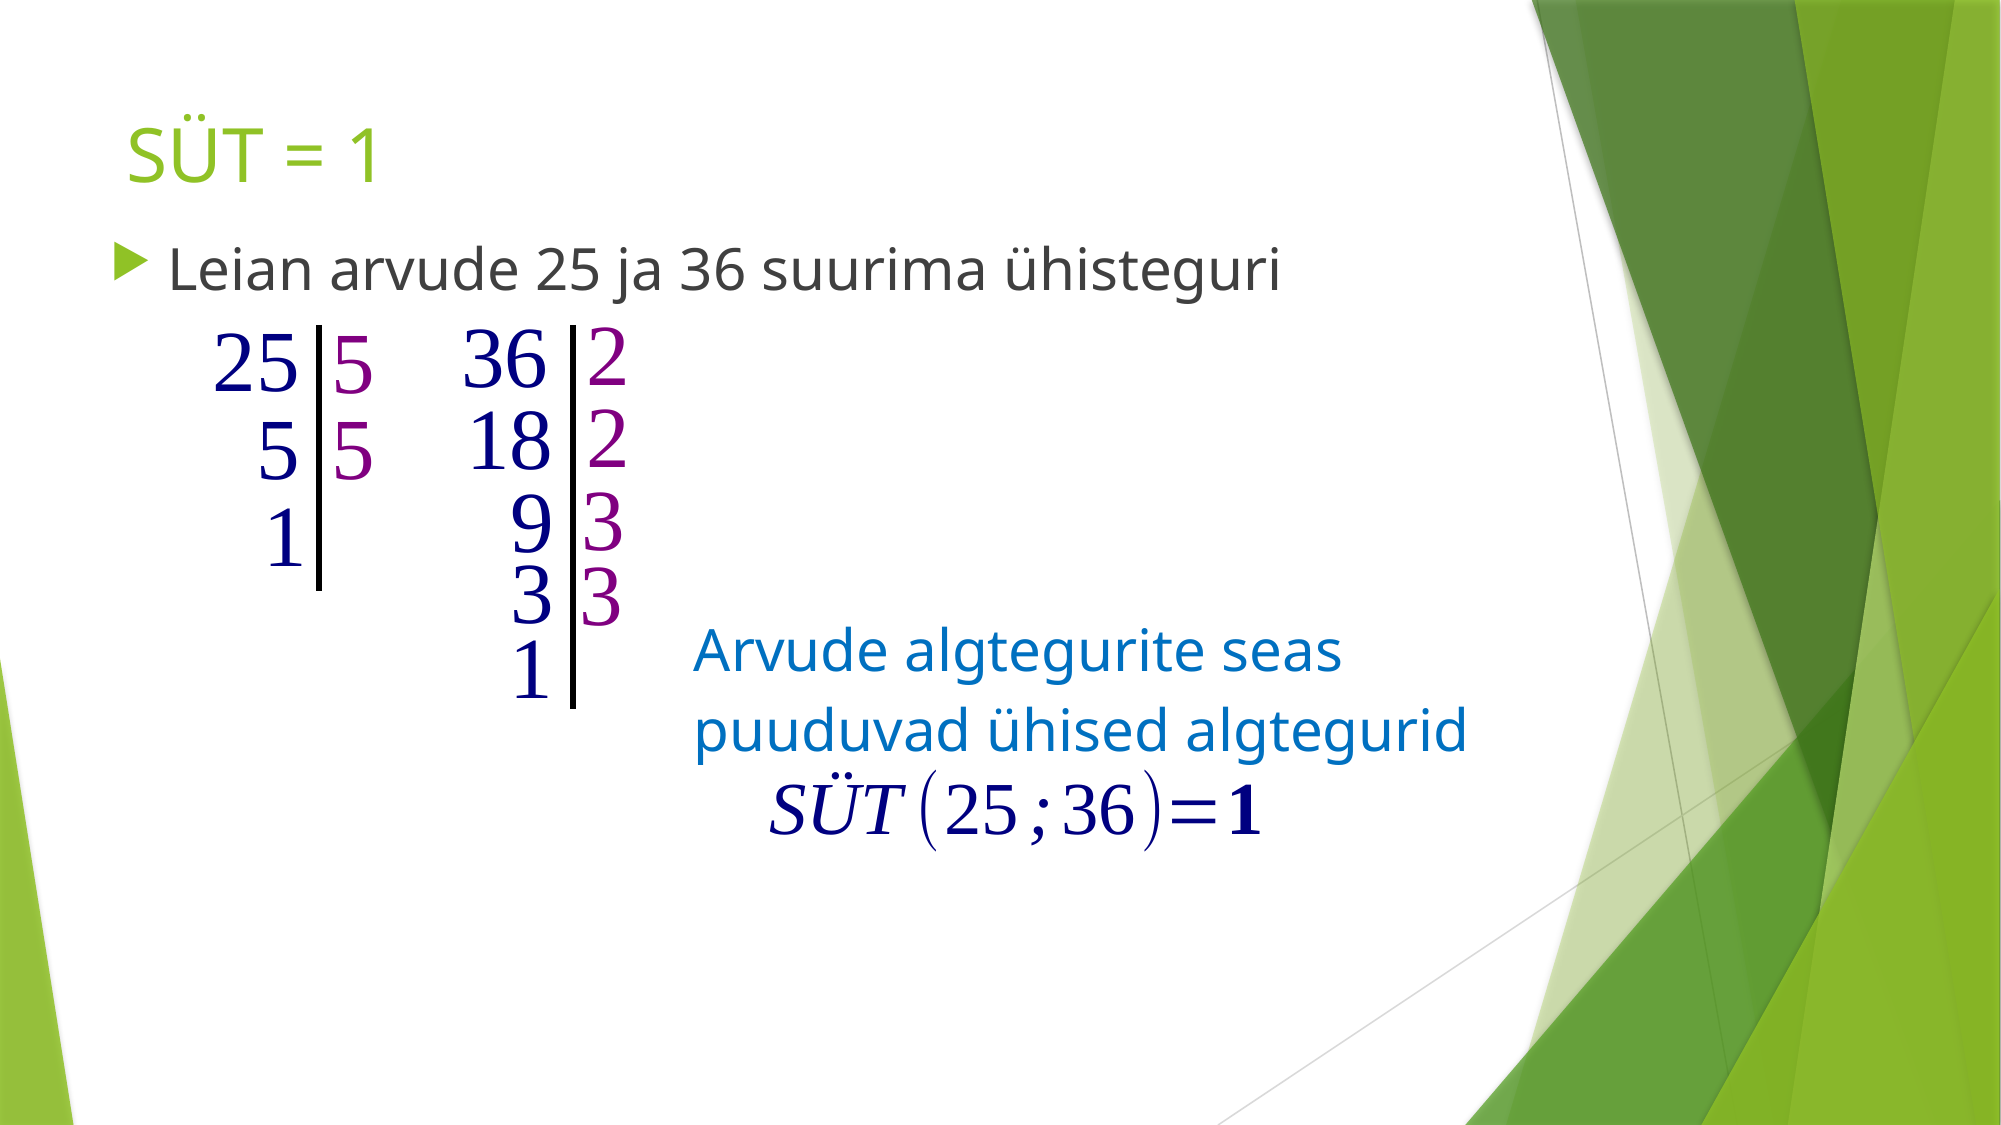

# SÜT = 1
Leian arvude 25 ja 36 suurima ühisteguri
Arvude algtegurite seas
puuduvad ühised algtegurid